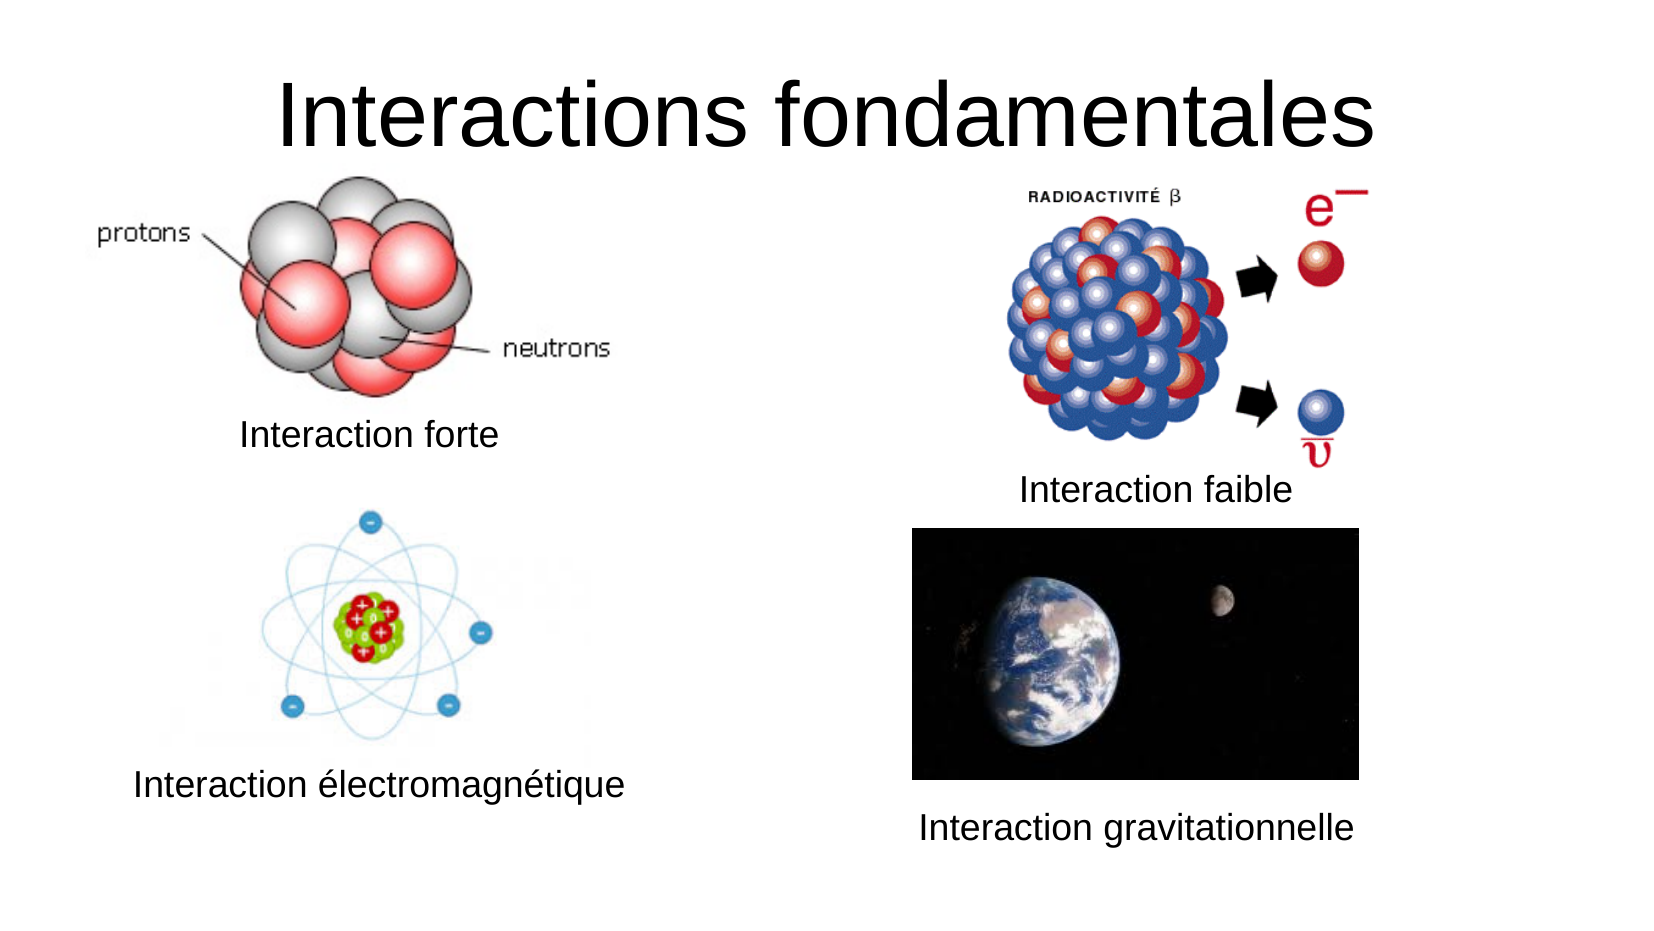

# Interactions fondamentales
Interaction forte
Interaction faible
Interaction électromagnétique
Interaction gravitationnelle